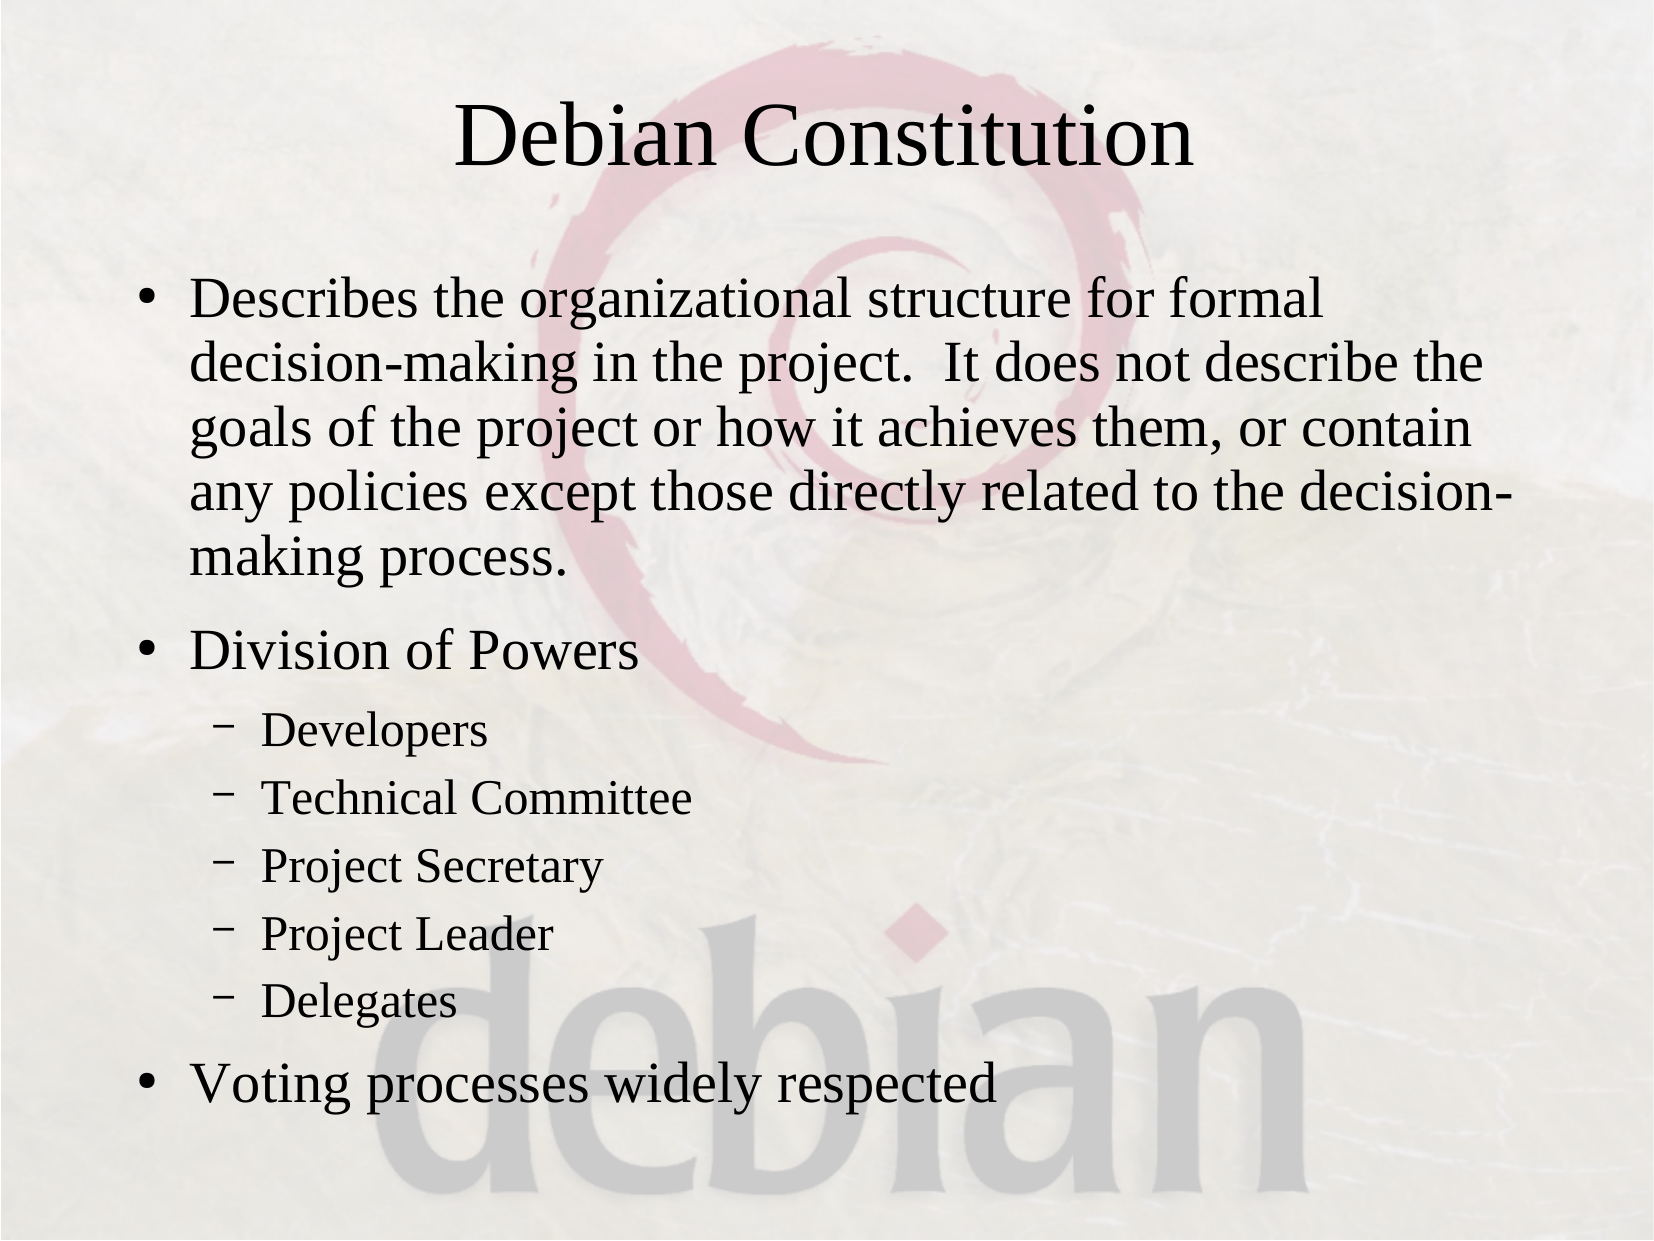

# Debian Constitution
Describes the organizational structure for formal decision-making in the project. It does not describe the goals of the project or how it achieves them, or contain any policies except those directly related to the decision-making process.
Division of Powers
Developers
Technical Committee
Project Secretary
Project Leader
Delegates
Voting processes widely respected